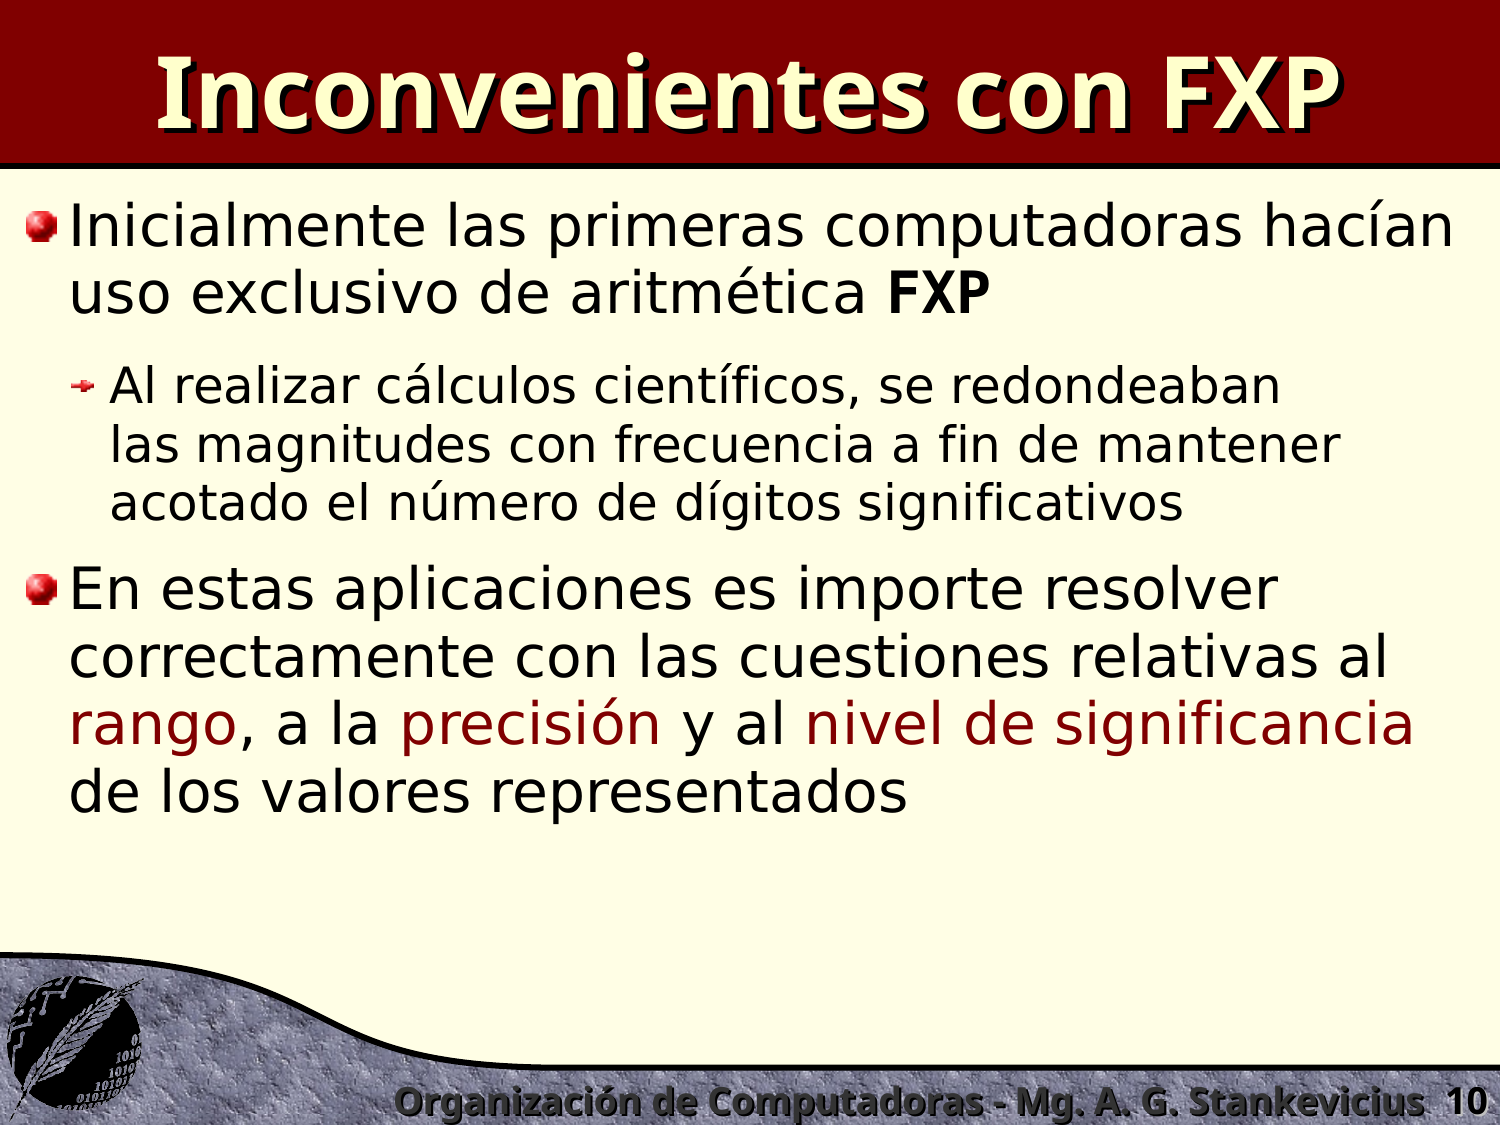

# Inconvenientes con FXP
Inicialmente las primeras computadoras hacían uso exclusivo de aritmética FXP
Al realizar cálculos científicos, se redondeaban
las magnitudes con frecuencia a fin de mantener
acotado el número de dígitos significativos
En estas aplicaciones es importe resolver correctamente con las cuestiones relativas al rango, a la precisión y al nivel de significancia
de los valores representados
10